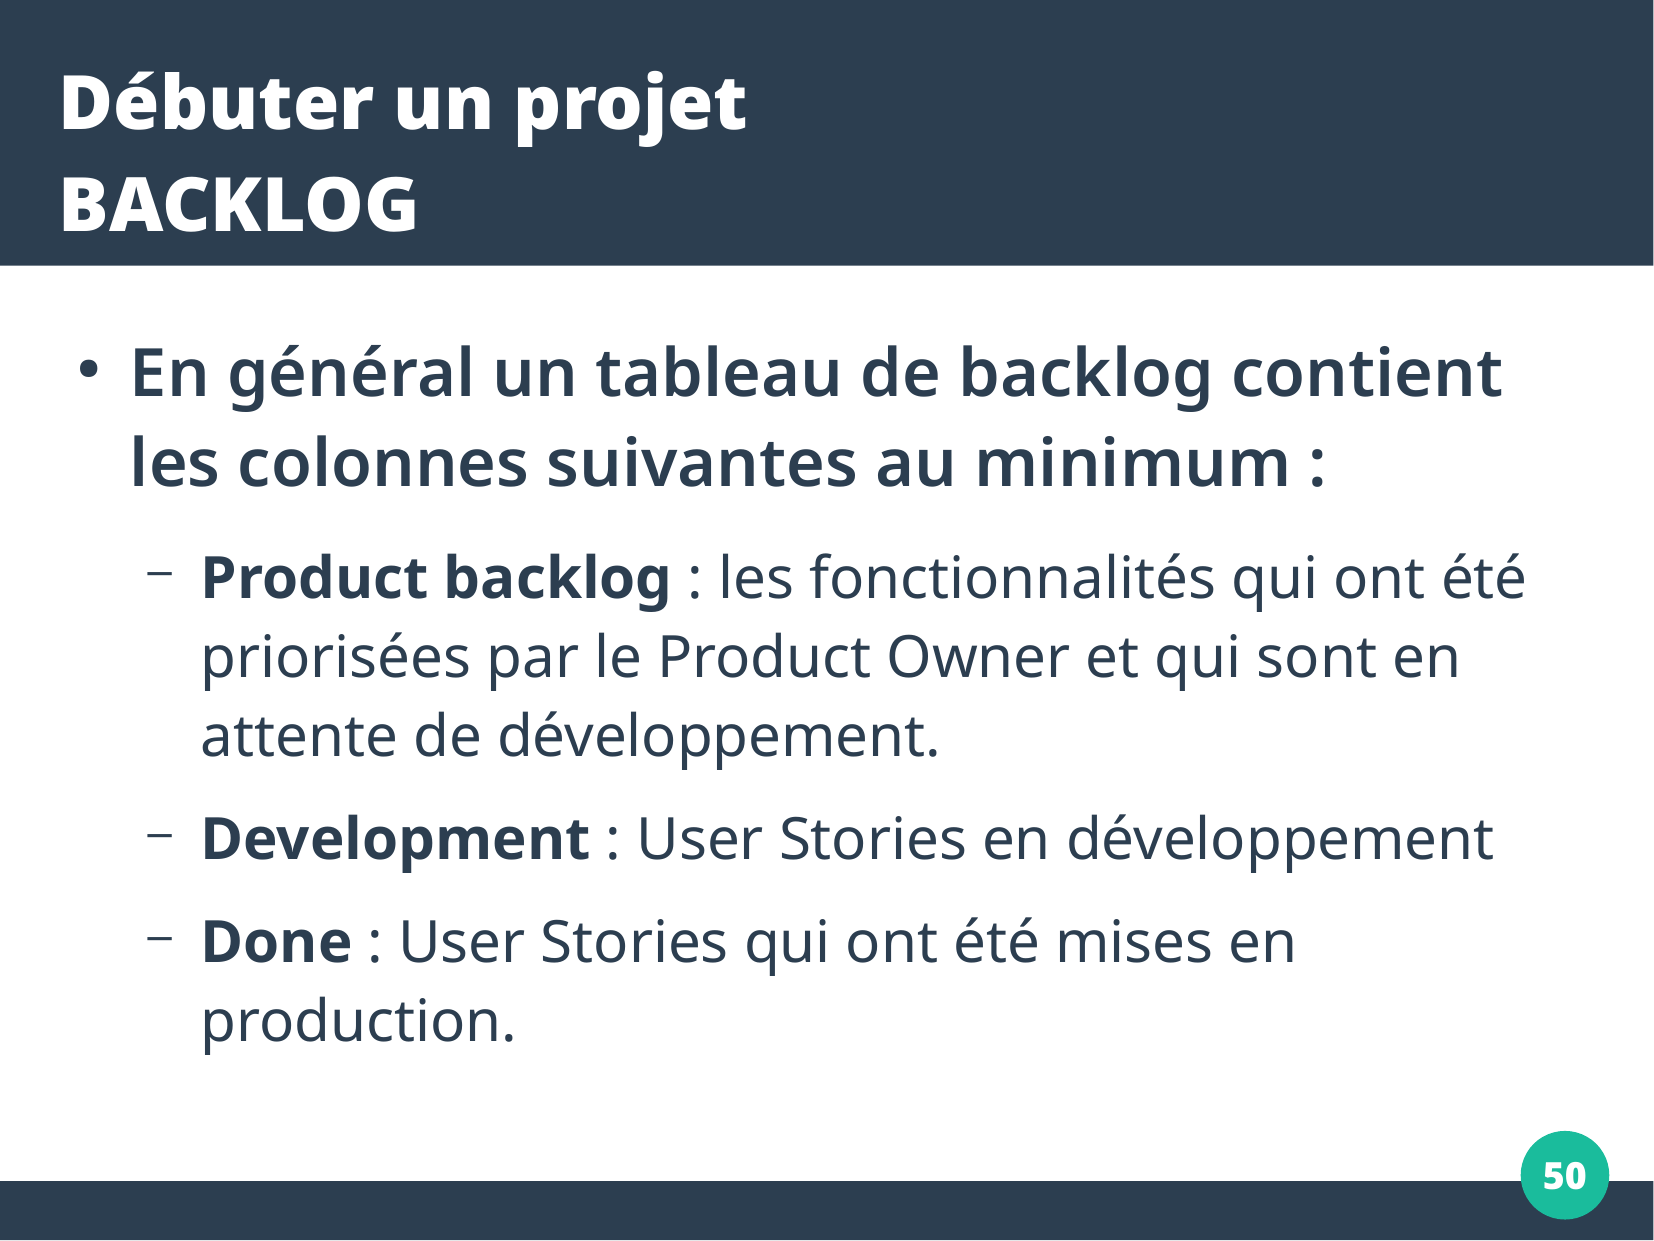

# Débuter un projet BACKLOG
En général un tableau de backlog contient les colonnes suivantes au minimum :
Product backlog : les fonctionnalités qui ont été priorisées par le Product Owner et qui sont en attente de développement.
Development : User Stories en développement
Done : User Stories qui ont été mises en production.
50